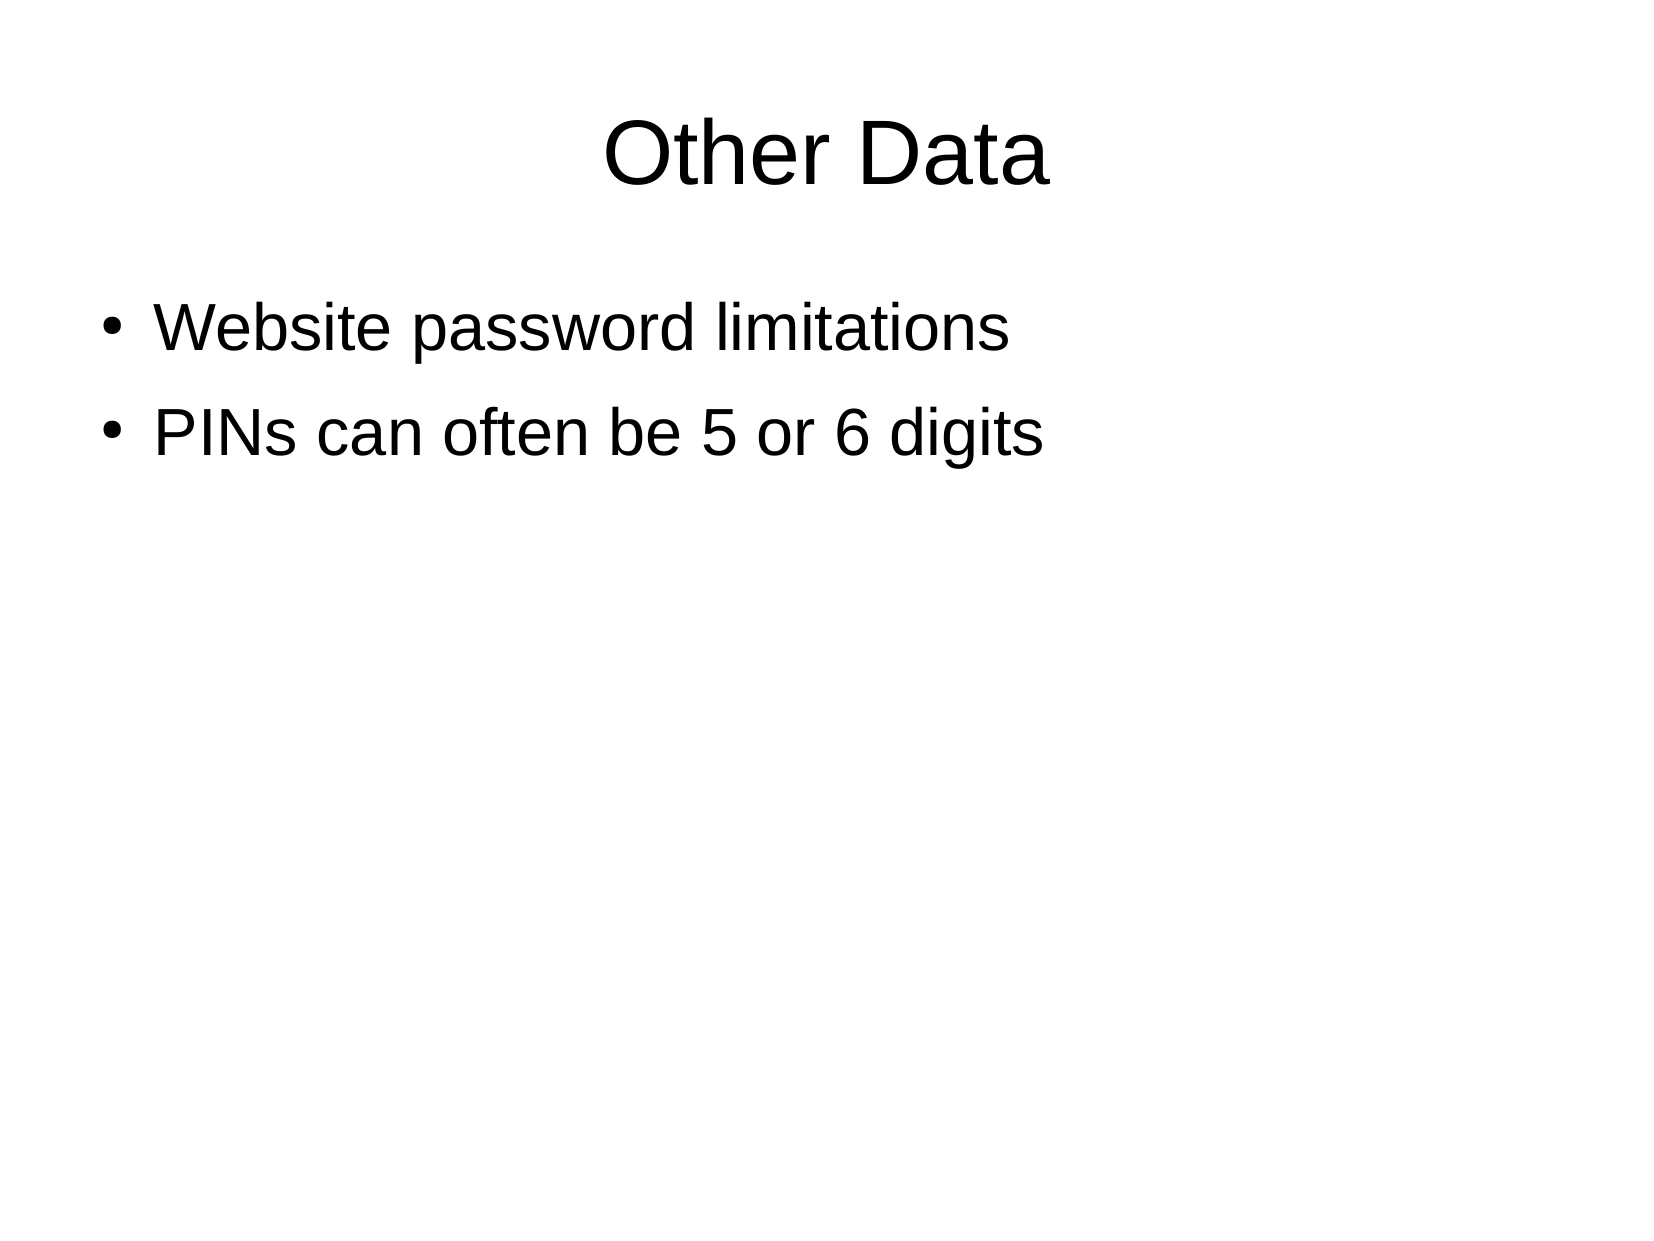

# Other Data
Website password limitations
PINs can often be 5 or 6 digits